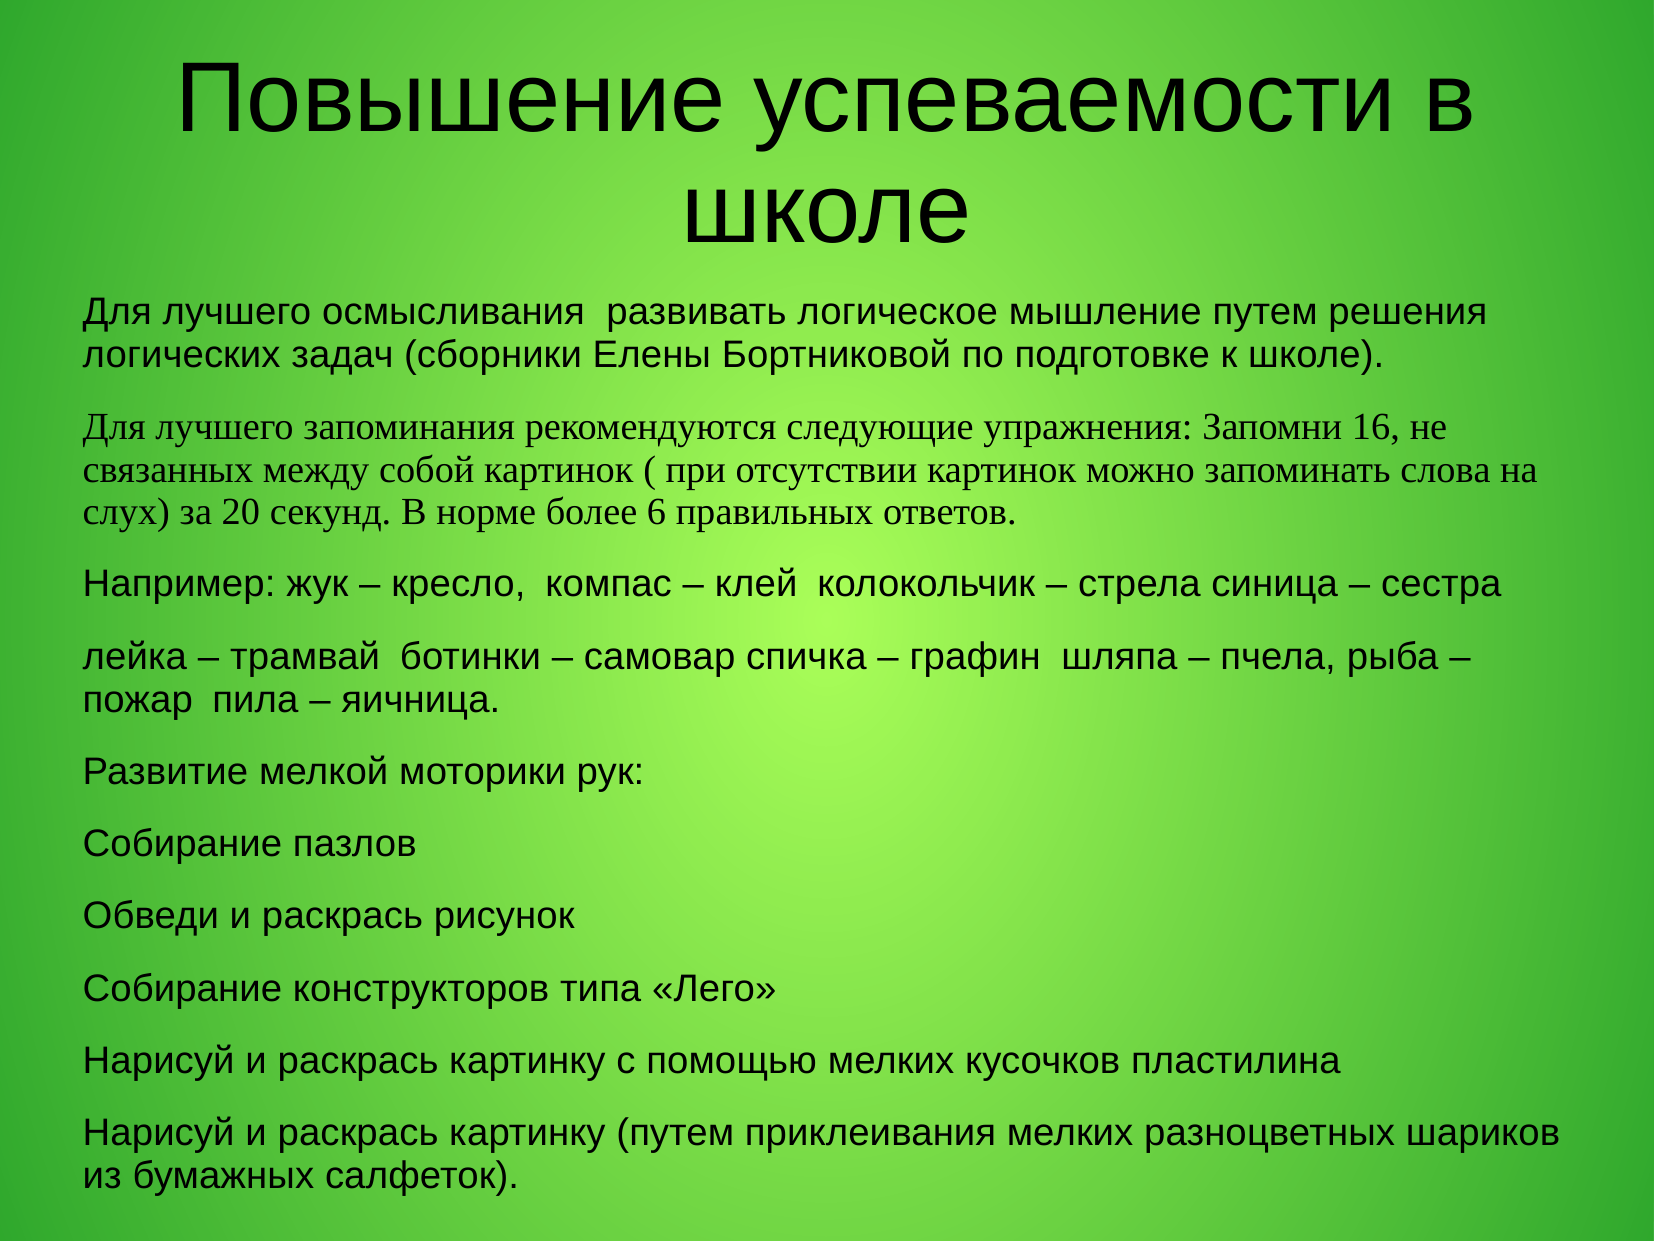

# Повышение успеваемости в школе
Для лучшего осмысливания развивать логическое мышление путем решения логических задач (сборники Елены Бортниковой по подготовке к школе).
Для лучшего запоминания рекомендуются следующие упражнения: Запомни 16, не связанных между собой картинок ( при отсутствии картинок можно запоминать слова на слух) за 20 секунд. В норме более 6 правильных ответов.
Например: жук – кресло,компас – клейколокольчик – стрела синица – сестра
лейка – трамвайботинки – самовар спичка – графиншляпа – пчела, рыба – пожарпила – яичница.
Развитие мелкой моторики рук:
Собирание пазлов
Обведи и раскрась рисунок
Собирание конструкторов типа «Лего»
Нарисуй и раскрась картинку с помощью мелких кусочков пластилина
Нарисуй и раскрась картинку (путем приклеивания мелких разноцветных шариков из бумажных салфеток).